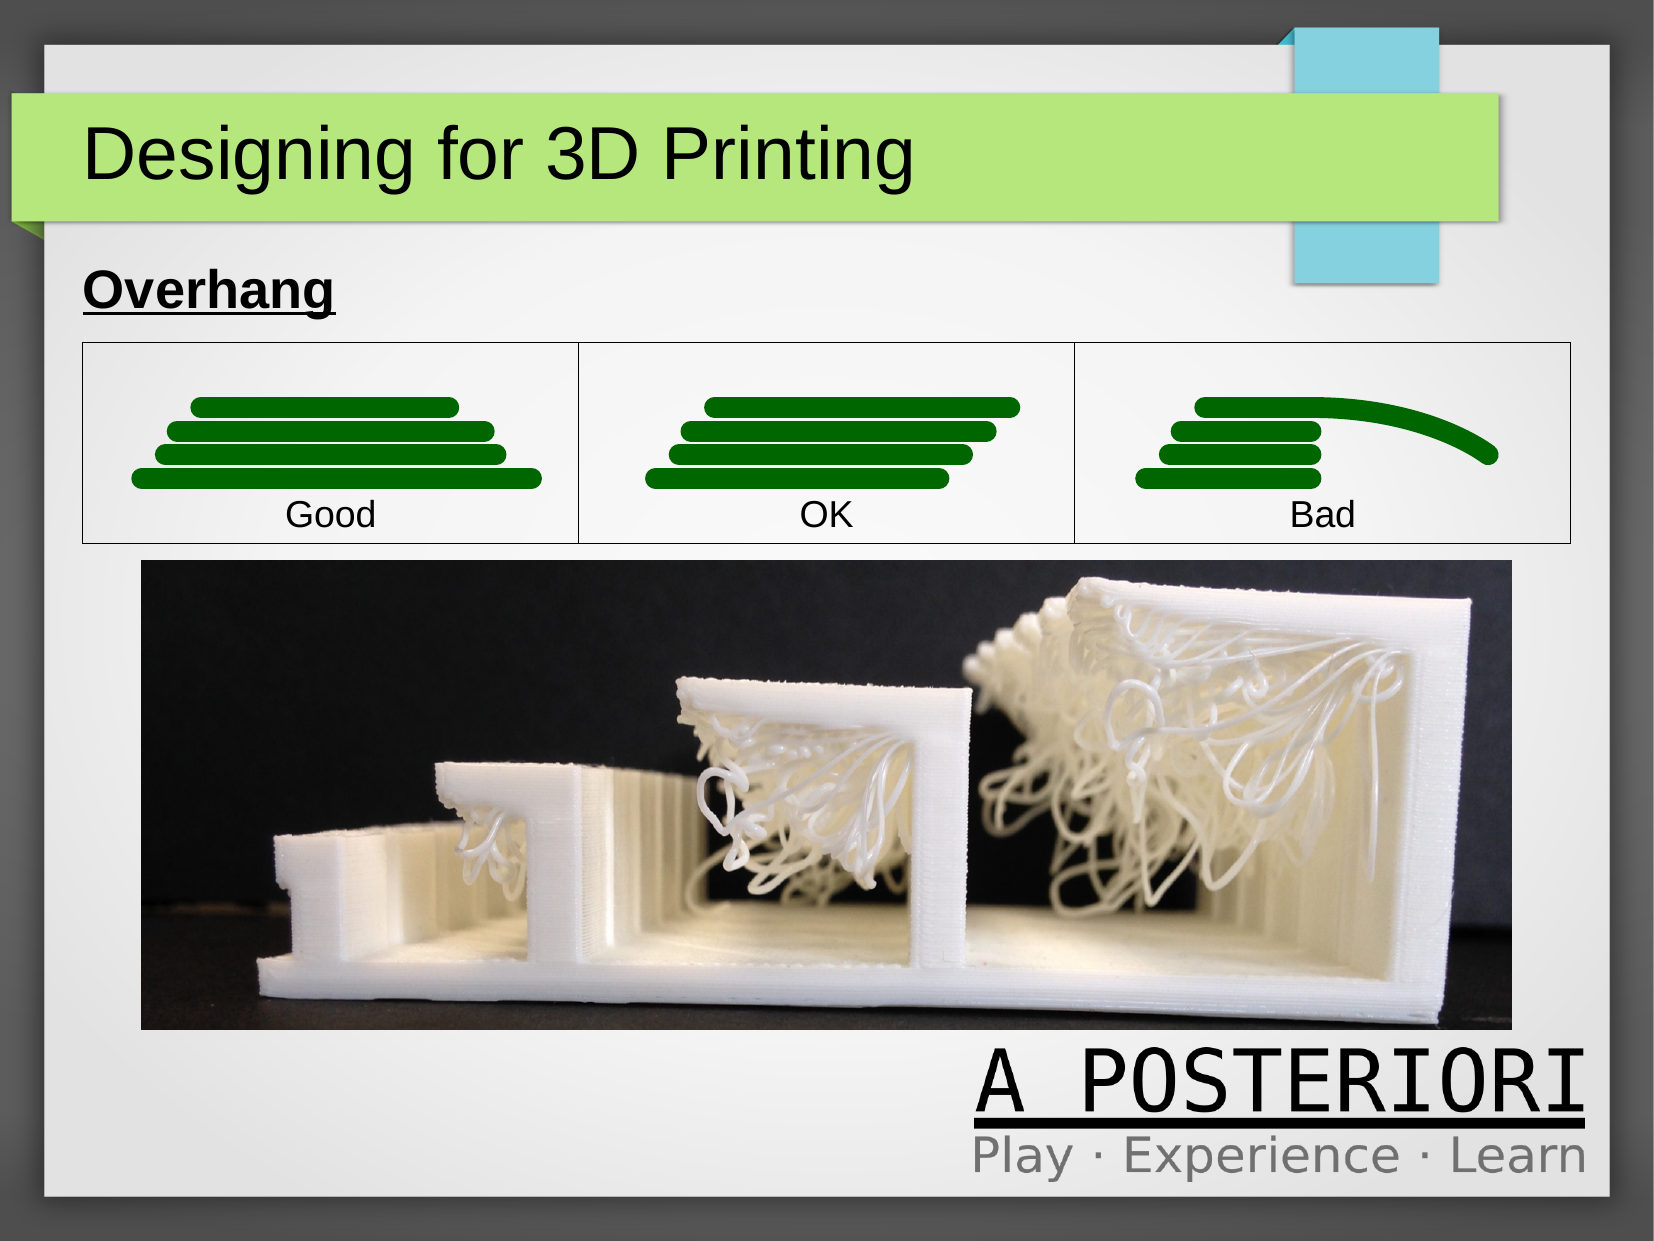

# Designing for 3D Printing
Overhang
Good
OK
Bad